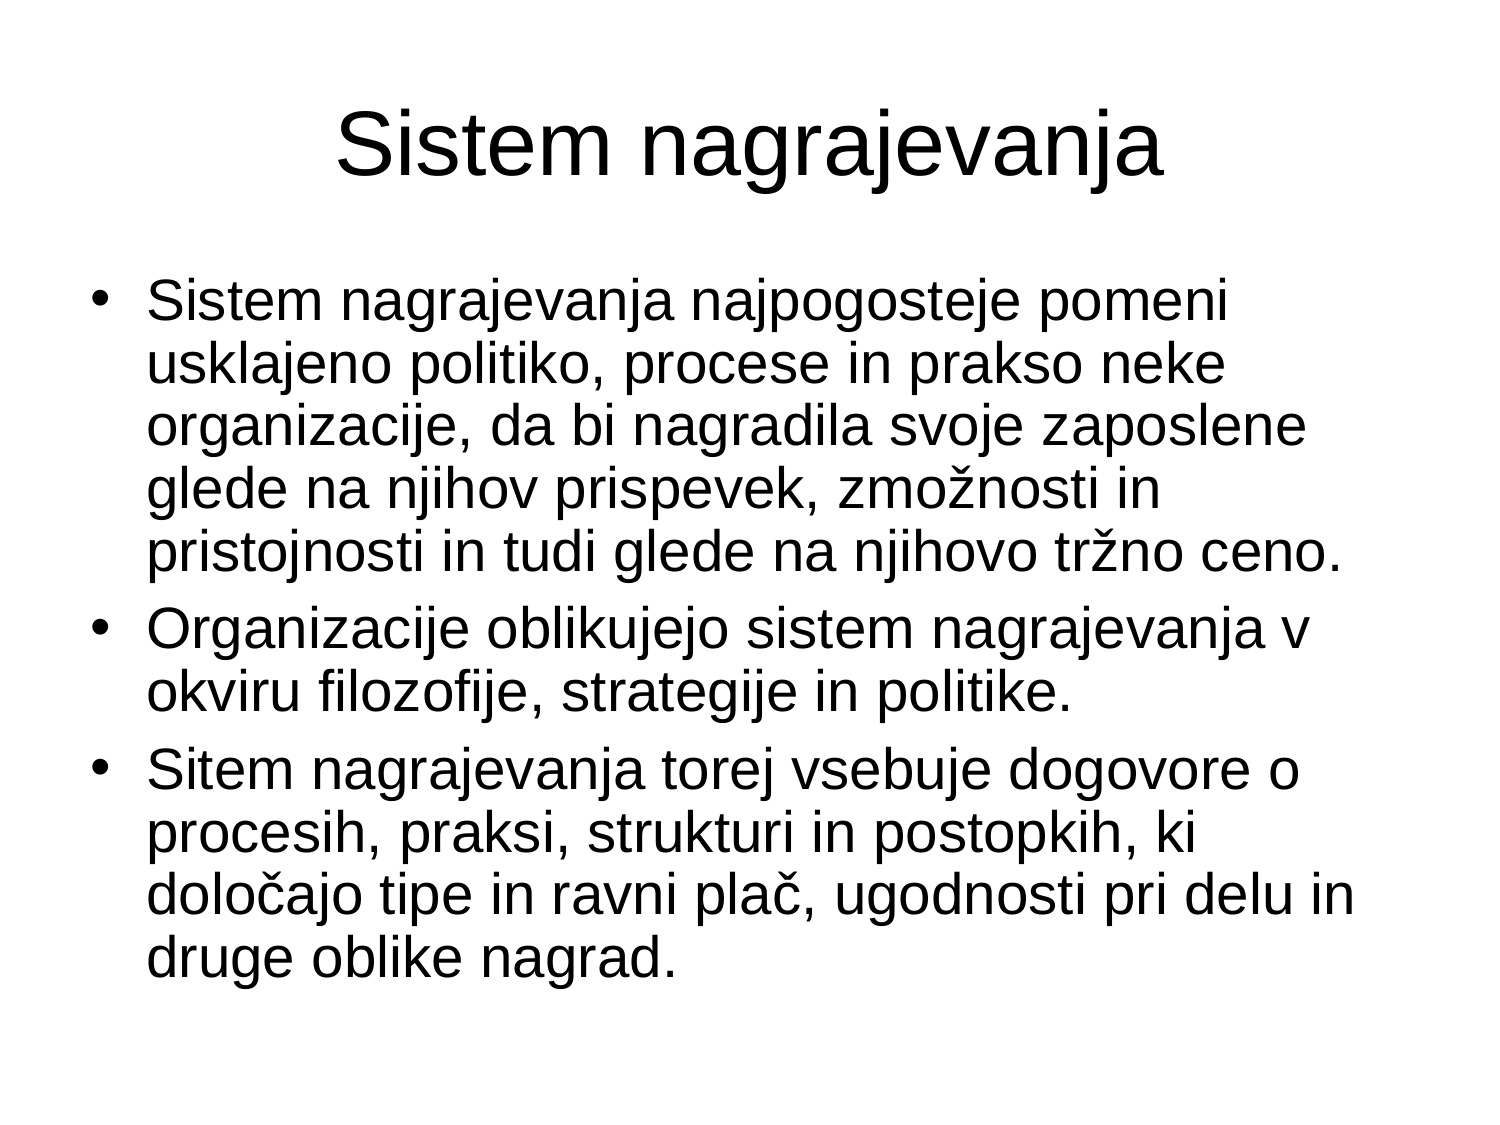

# Sistem nagrajevanja
Sistem nagrajevanja najpogosteje pomeni usklajeno politiko, procese in prakso neke organizacije, da bi nagradila svoje zaposlene glede na njihov prispevek, zmožnosti in pristojnosti in tudi glede na njihovo tržno ceno.
Organizacije oblikujejo sistem nagrajevanja v okviru filozofije, strategije in politike.
Sitem nagrajevanja torej vsebuje dogovore o procesih, praksi, strukturi in postopkih, ki določajo tipe in ravni plač, ugodnosti pri delu in druge oblike nagrad.